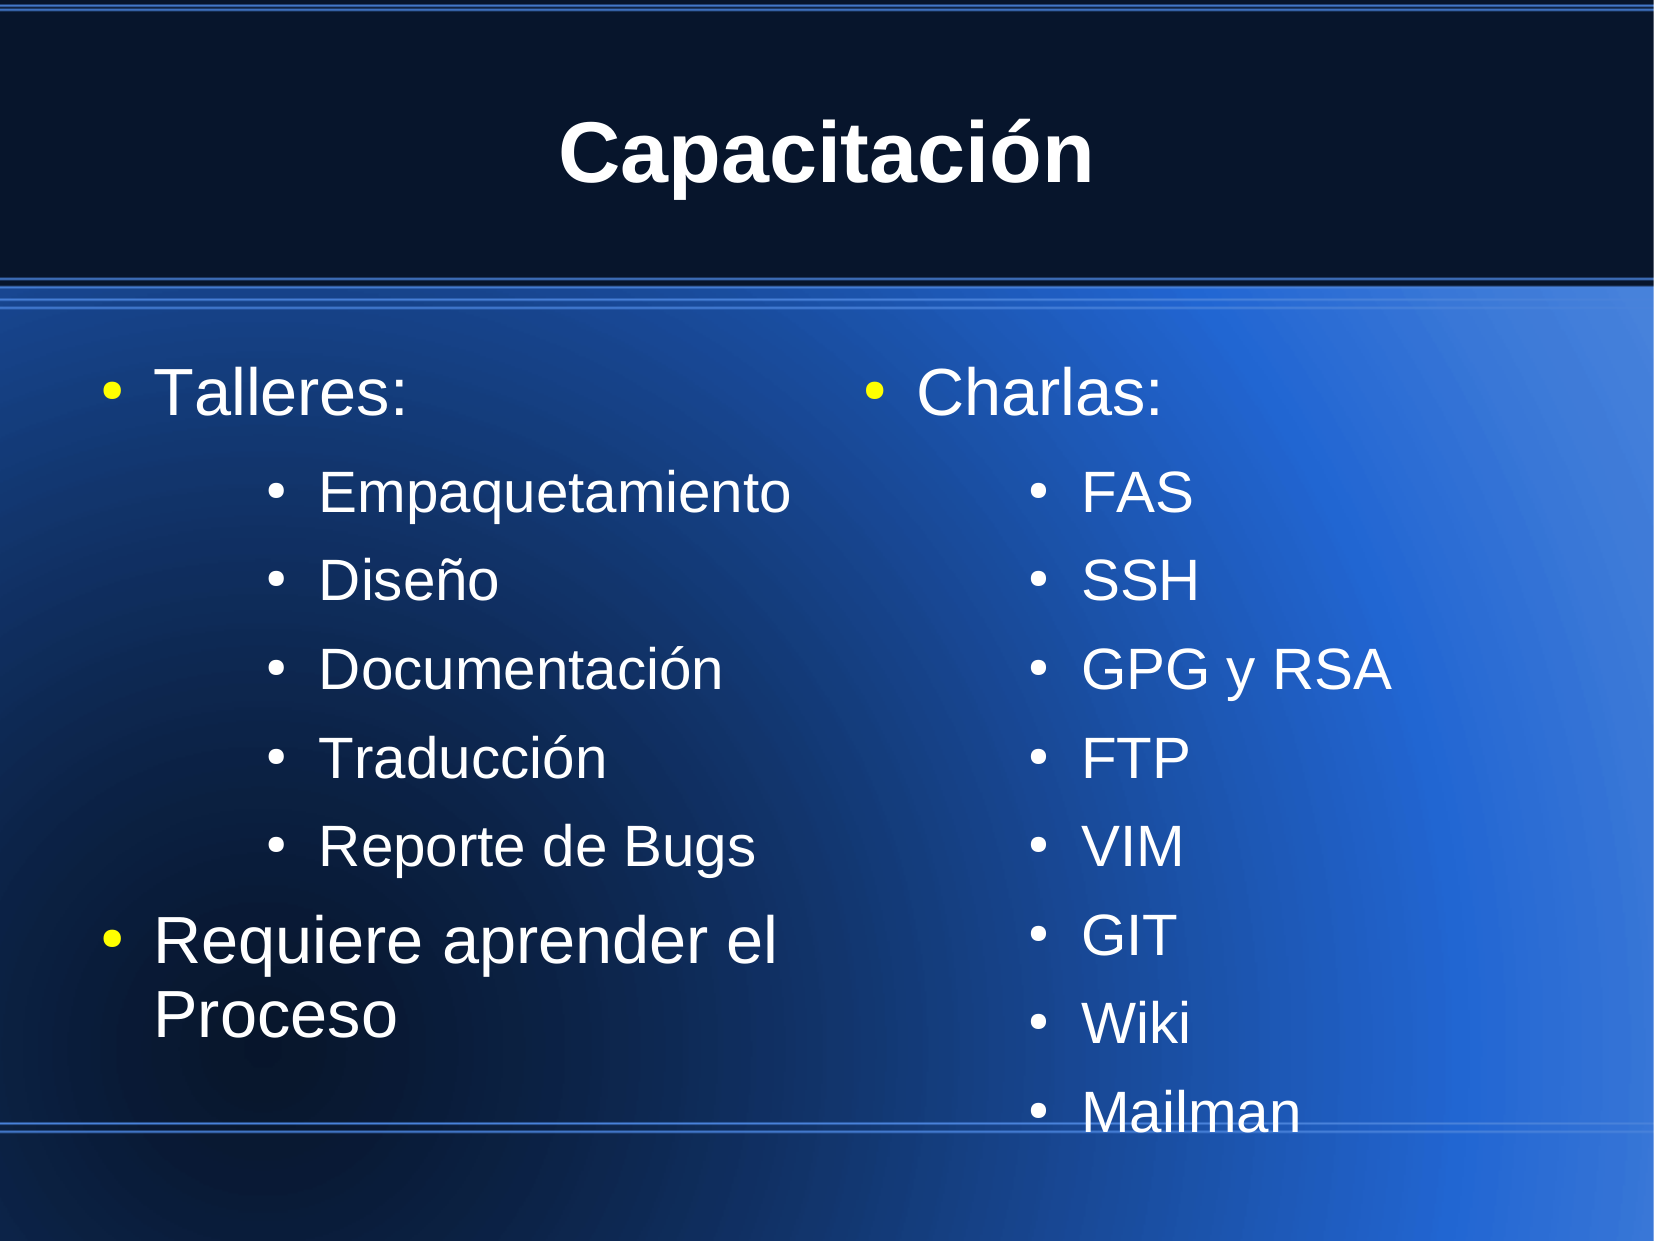

# Capacitación
Talleres:
Empaquetamiento
Diseño
Documentación
Traducción
Reporte de Bugs
Requiere aprender el Proceso
Charlas:
FAS
SSH
GPG y RSA
FTP
VIM
GIT
Wiki
Mailman